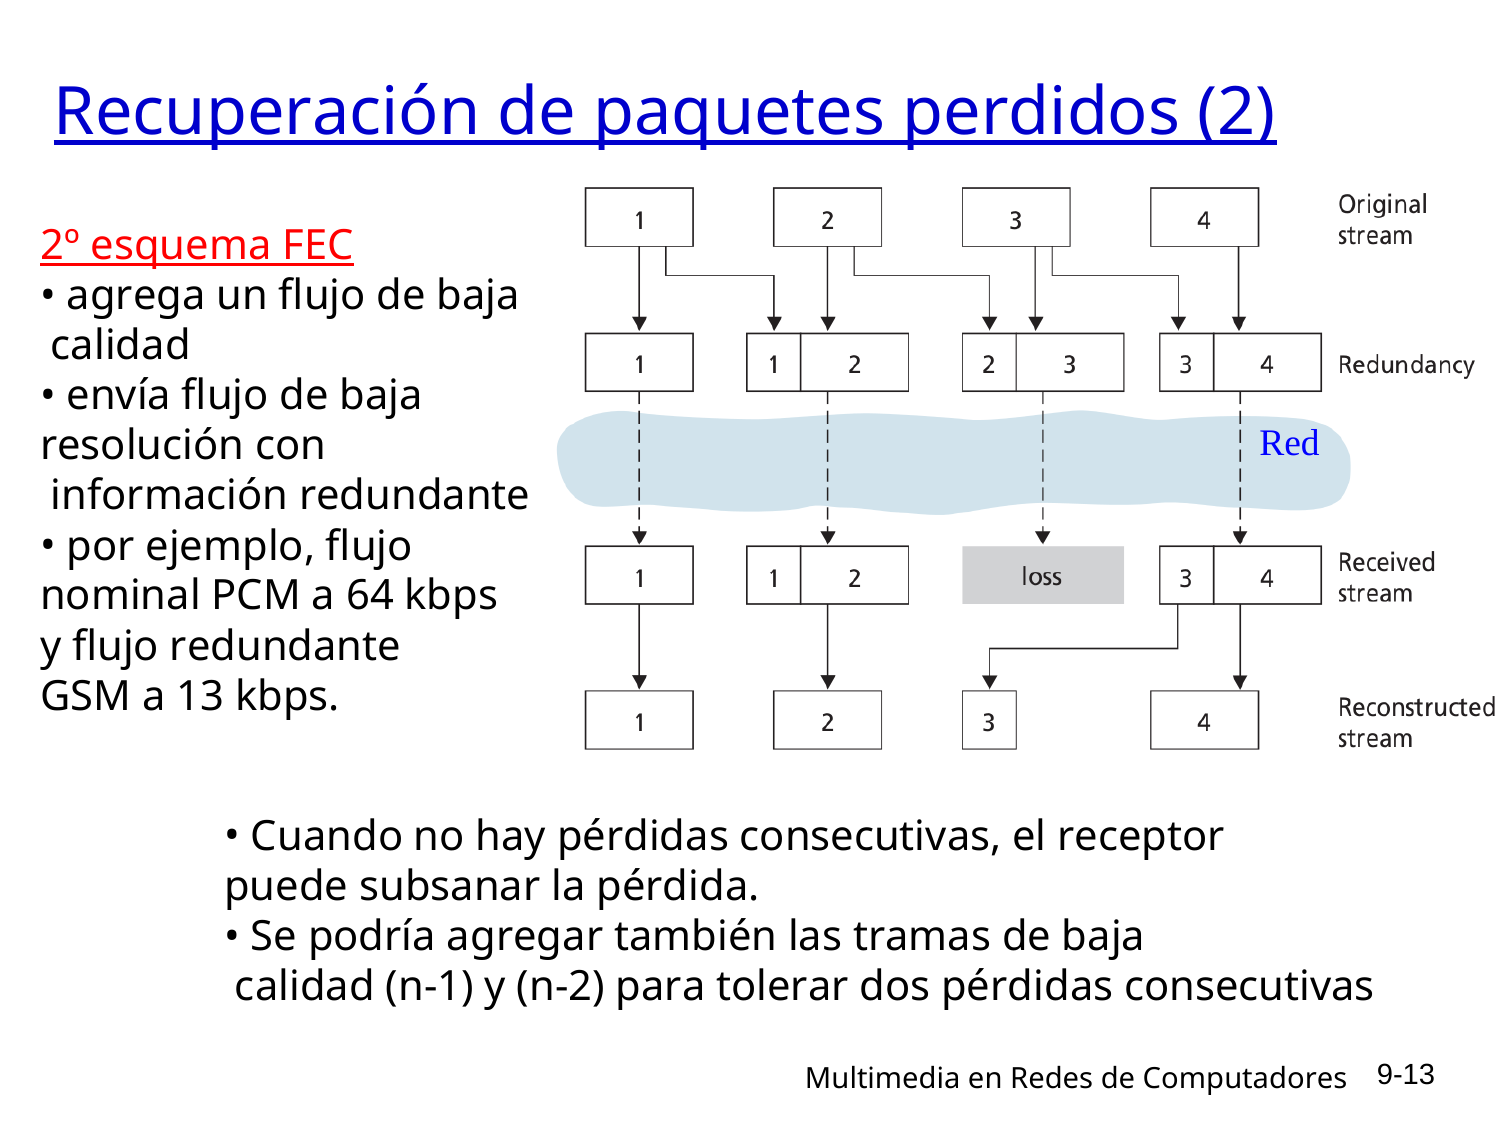

# Recuperación de paquetes perdidos (2)
2º esquema FEC
 agrega un flujo de baja
 calidad
 envía flujo de baja
resolución con
 información redundante
 por ejemplo, flujo
nominal PCM a 64 kbps
y flujo redundante
GSM a 13 kbps.
Red
 Cuando no hay pérdidas consecutivas, el receptor
puede subsanar la pérdida.
 Se podría agregar también las tramas de baja
 calidad (n-1) y (n-2) para tolerar dos pérdidas consecutivas
13